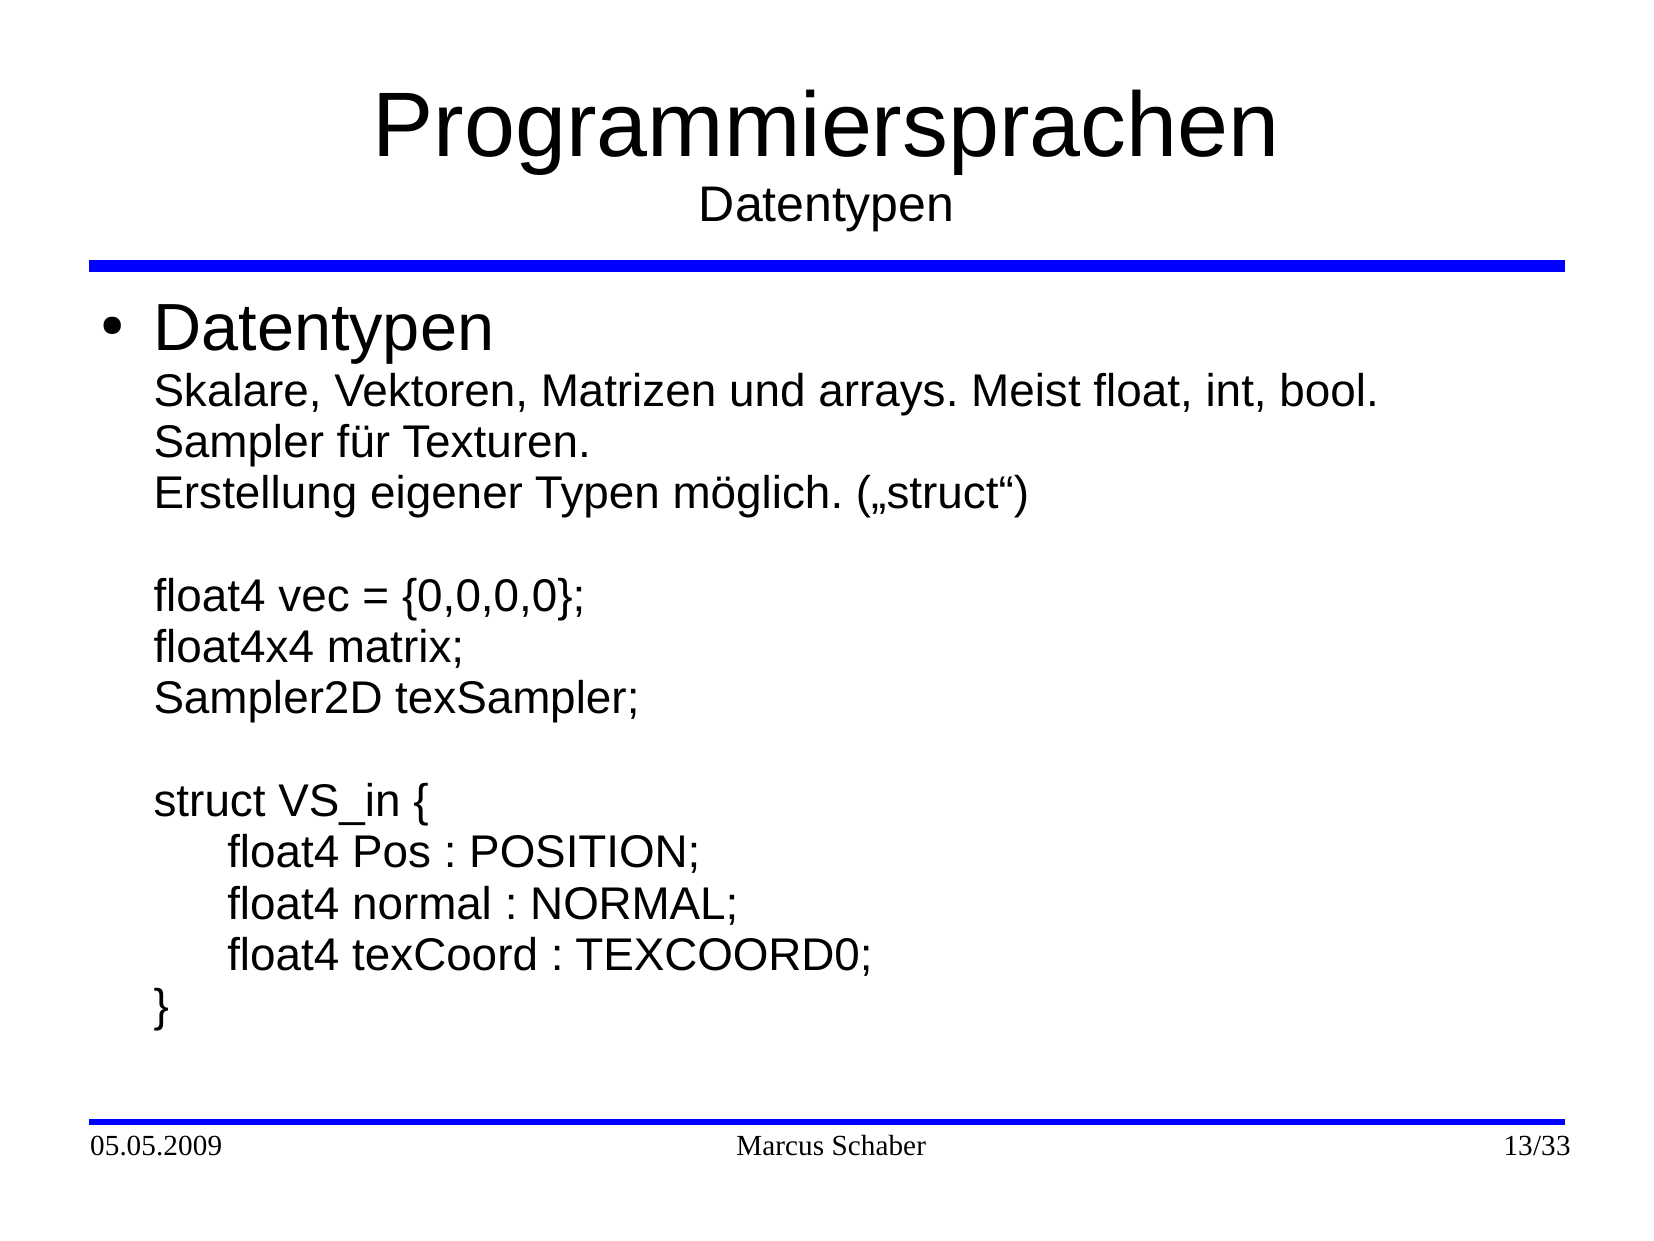

# Programmiersprachen Datentypen
Datentypen
Skalare, Vektoren, Matrizen und arrays. Meist float, int, bool.
Sampler für Texturen.
Erstellung eigener Typen möglich. („struct“)
float4 vec = {0,0,0,0};
float4x4 matrix;
Sampler2D texSampler;
struct VS_in {
	float4 Pos : POSITION;
	float4 normal : NORMAL;
	float4 texCoord : TEXCOORD0;
}
13